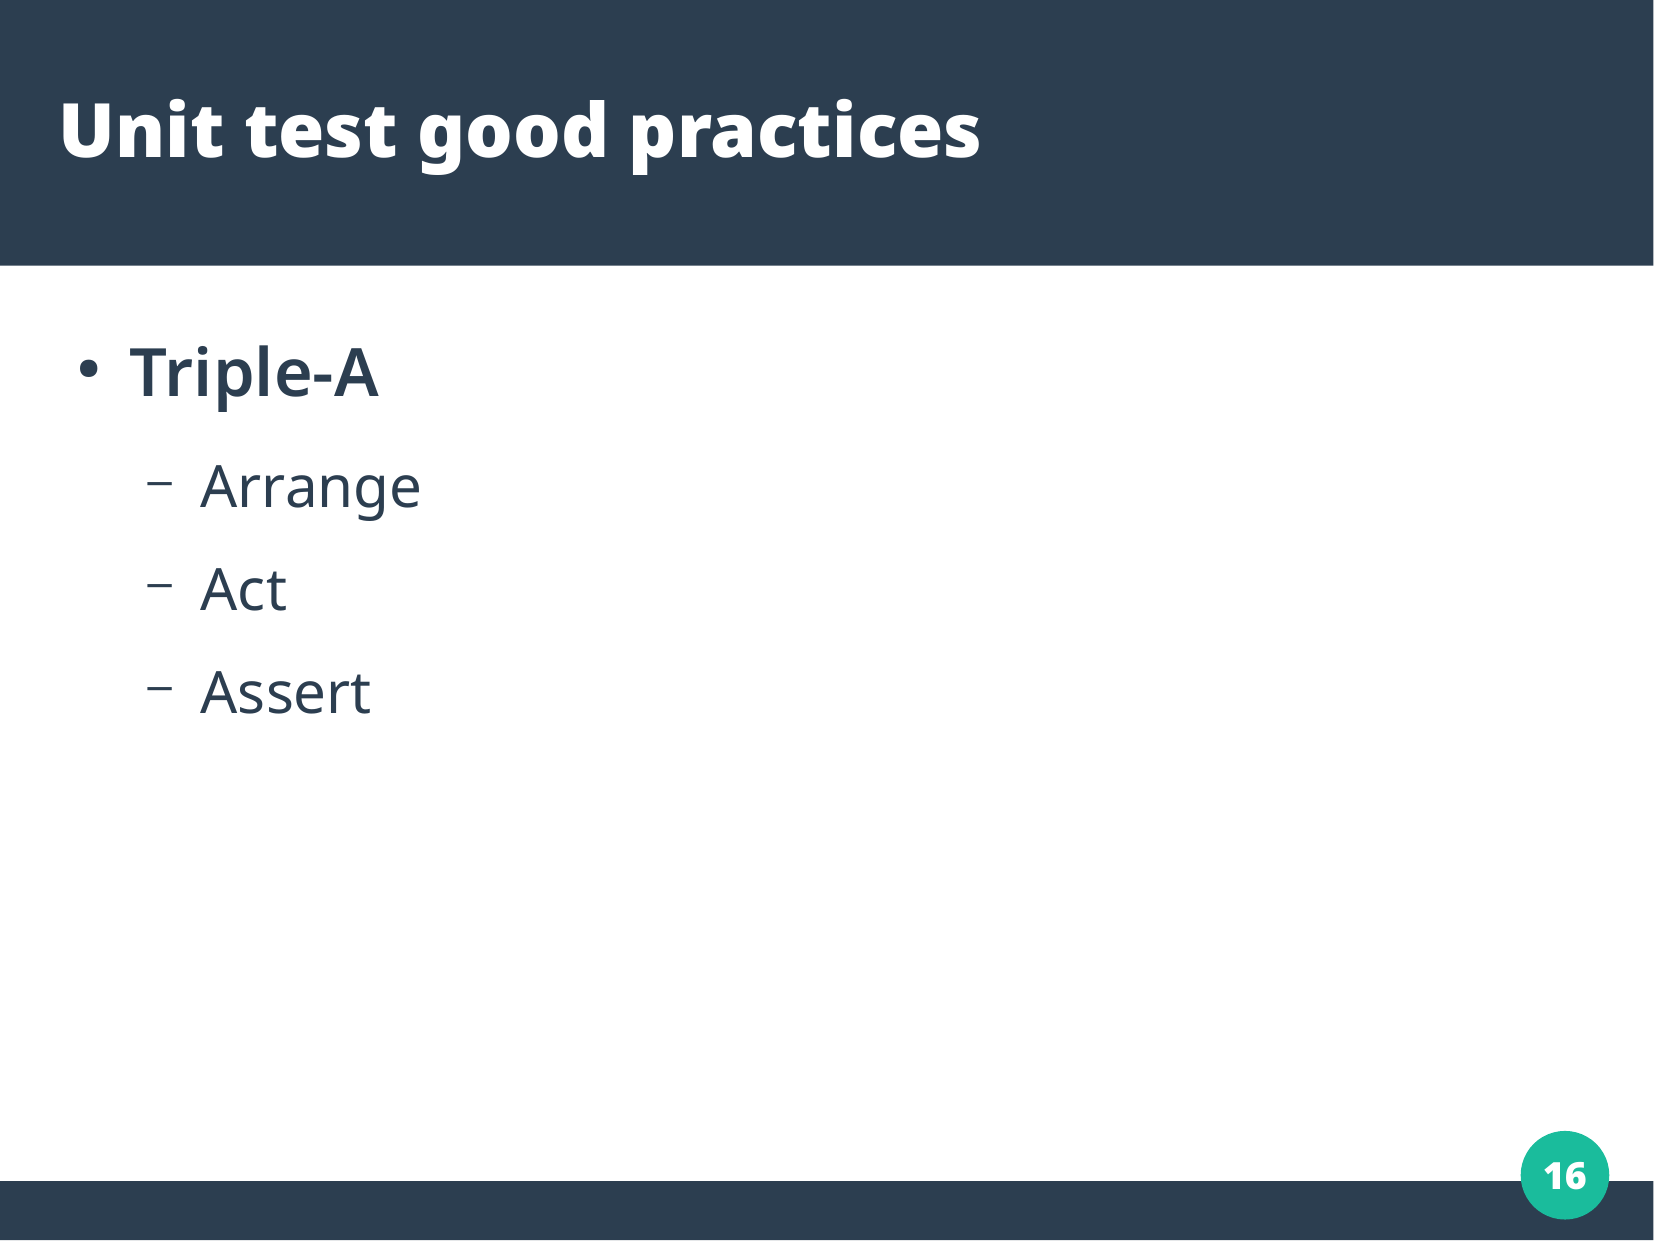

# Unit test good practices
Triple-A
Arrange
Act
Assert
16